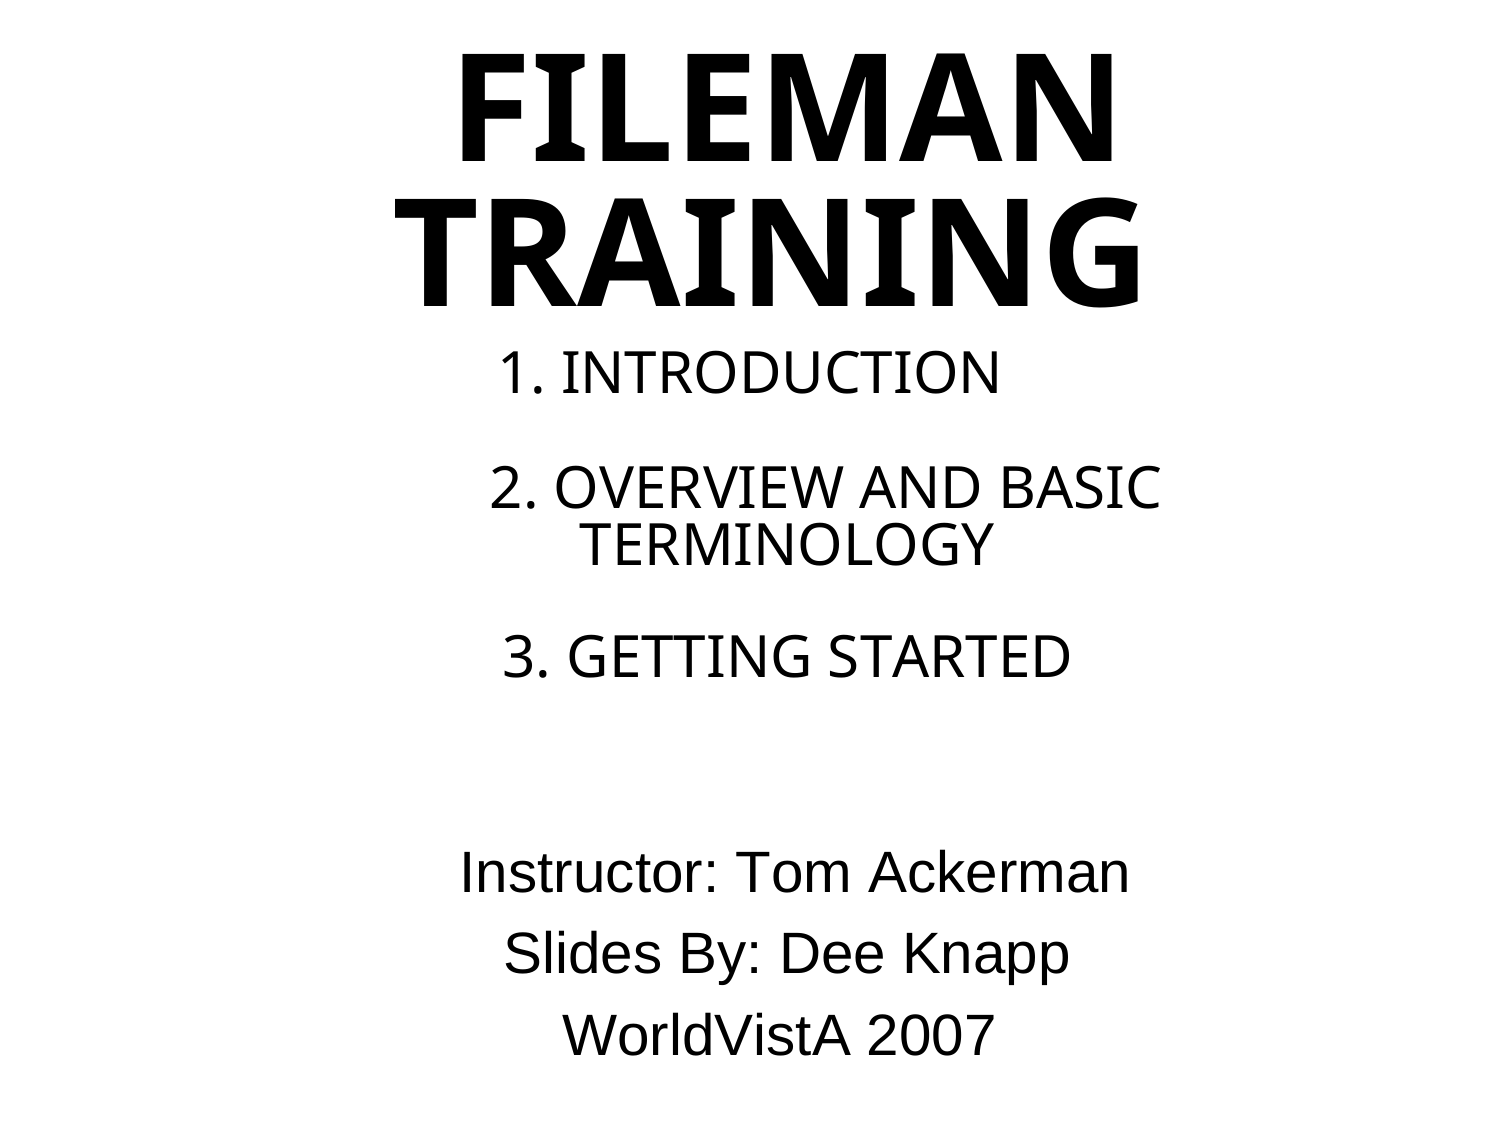

# FILEMAN TRAINING 1. INTRODUCTION 2. OVERVIEW AND BASIC TERMINOLOGY 3. GETTING STARTED
 Instructor: Tom Ackerman
Slides By: Dee Knapp
			WorldVistA 2007